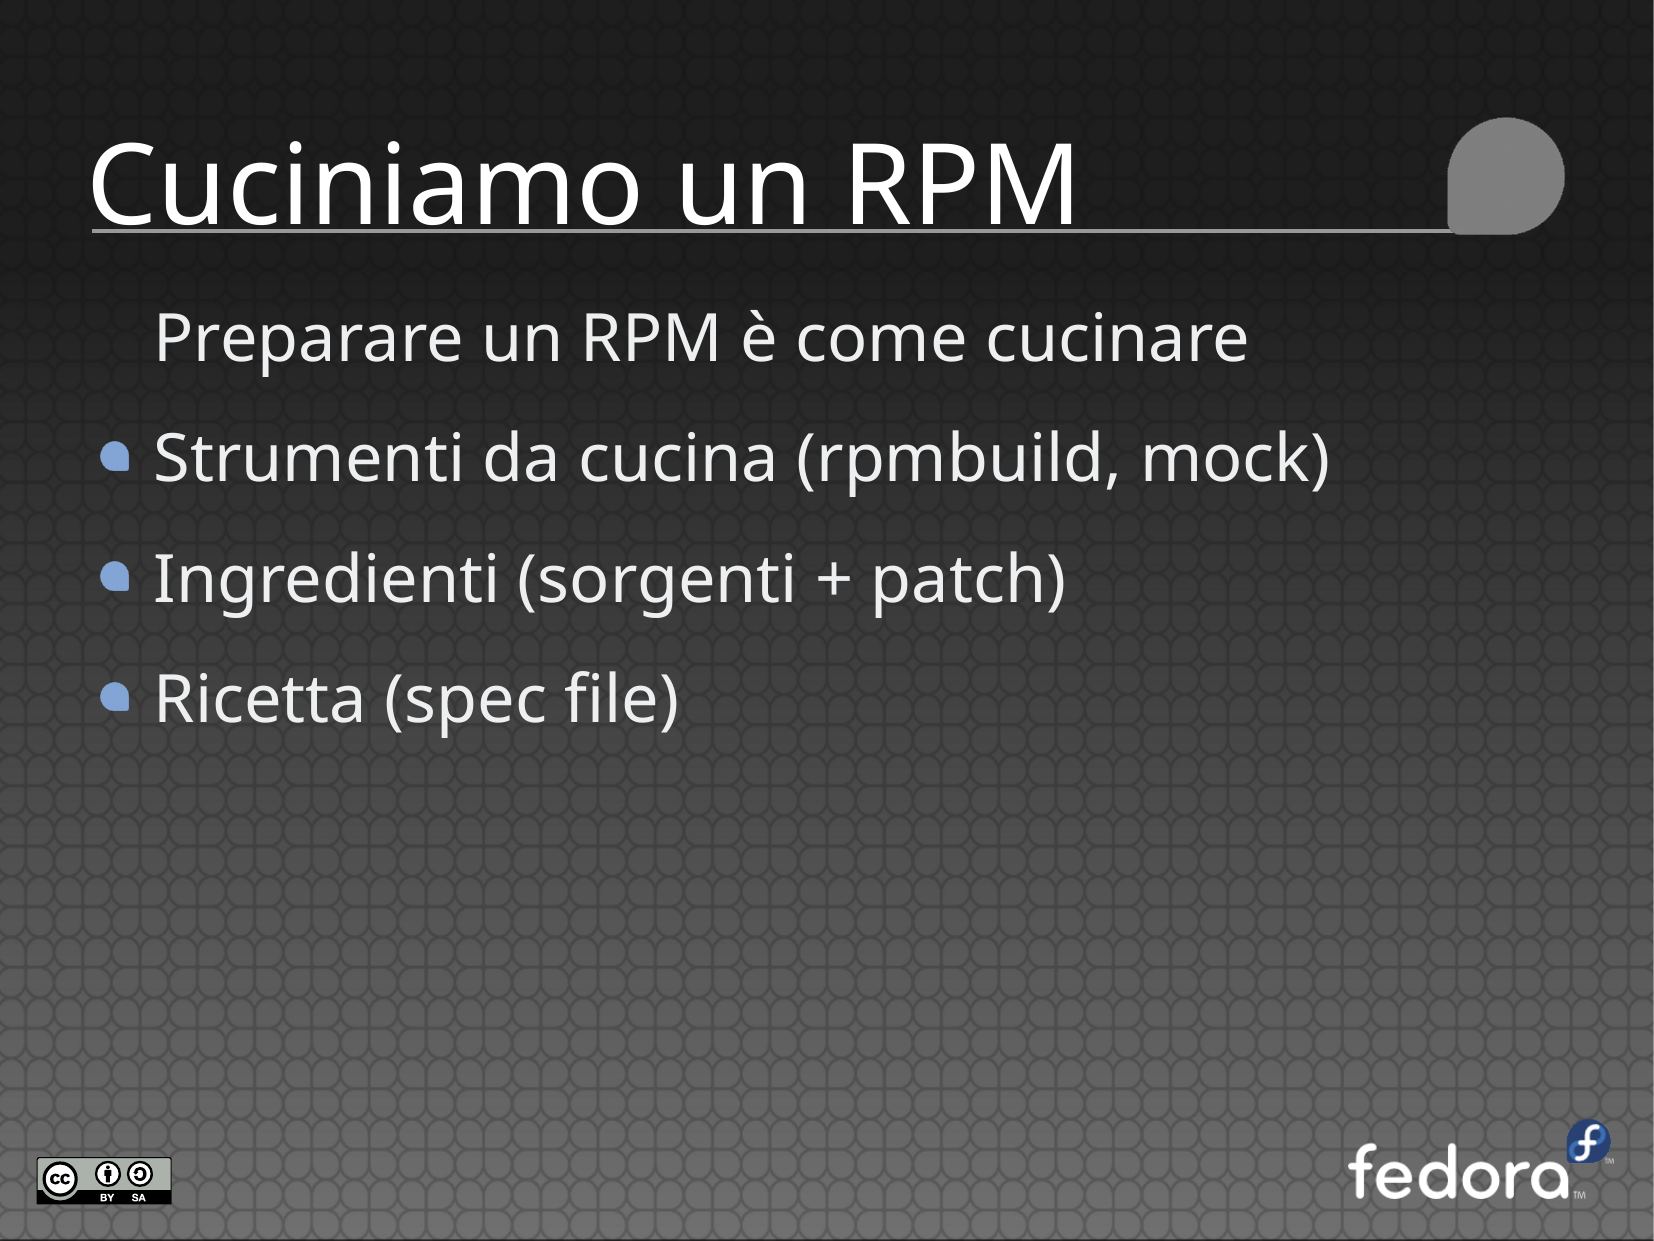

# Cuciniamo un RPM
Preparare un RPM è come cucinare
Strumenti da cucina (rpmbuild, mock)
Ingredienti (sorgenti + patch)
Ricetta (spec file)